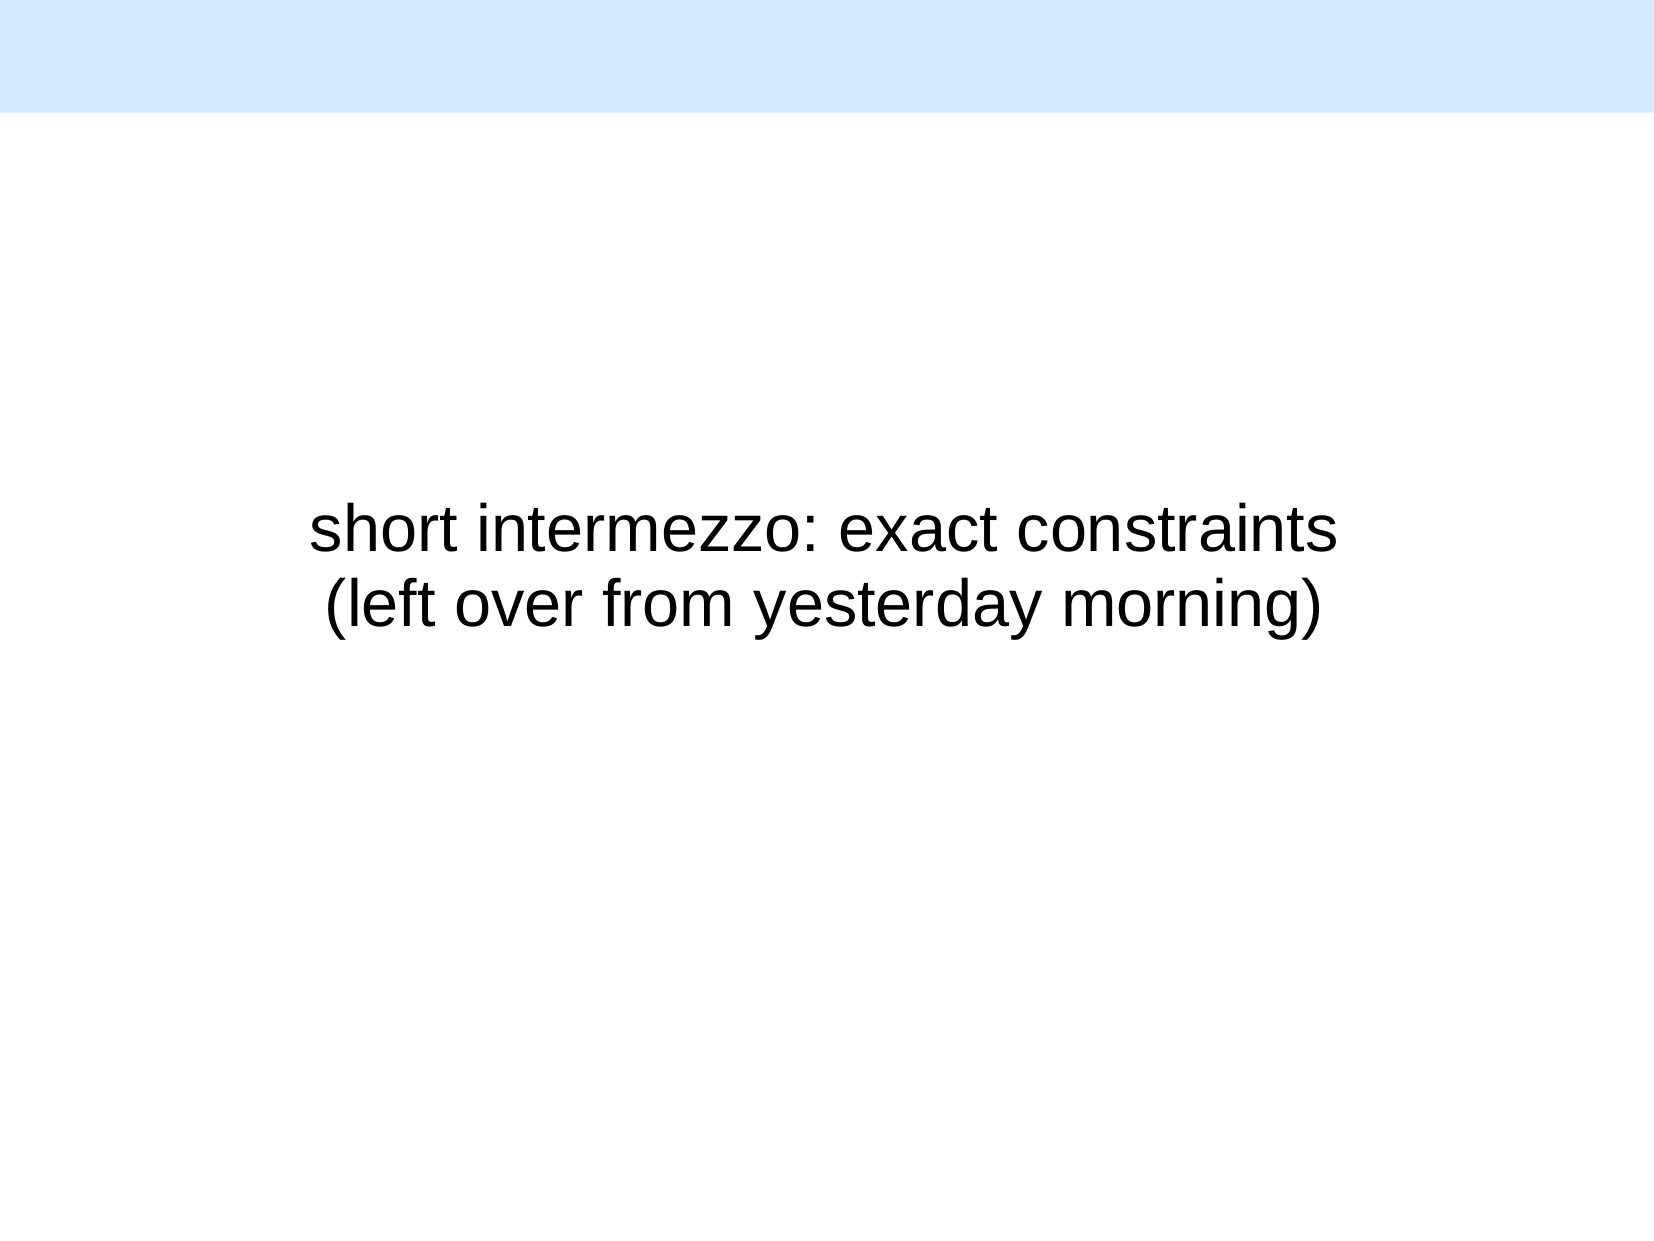

#
short intermezzo: exact constraints
(left over from yesterday morning)